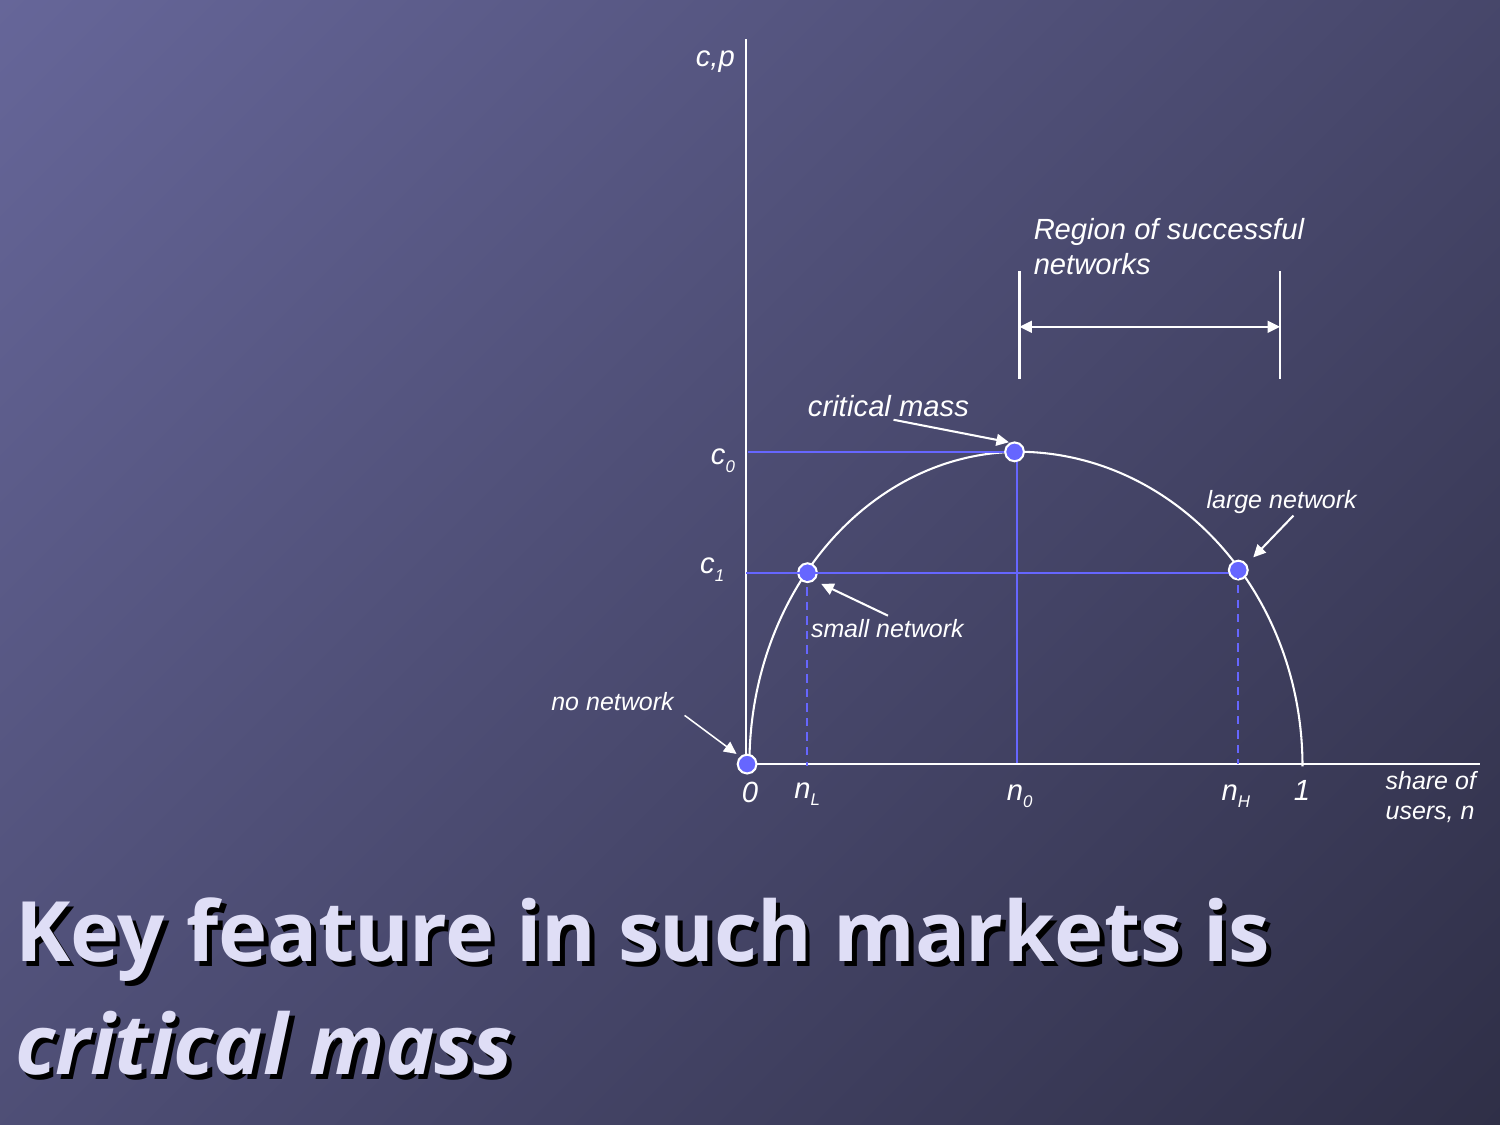

c,p
share of users, n
1
0
Region of successful networks
critical mass
c0
n0
large network
c1
nL
nH
small network
no network
# Key feature in such markets is critical mass